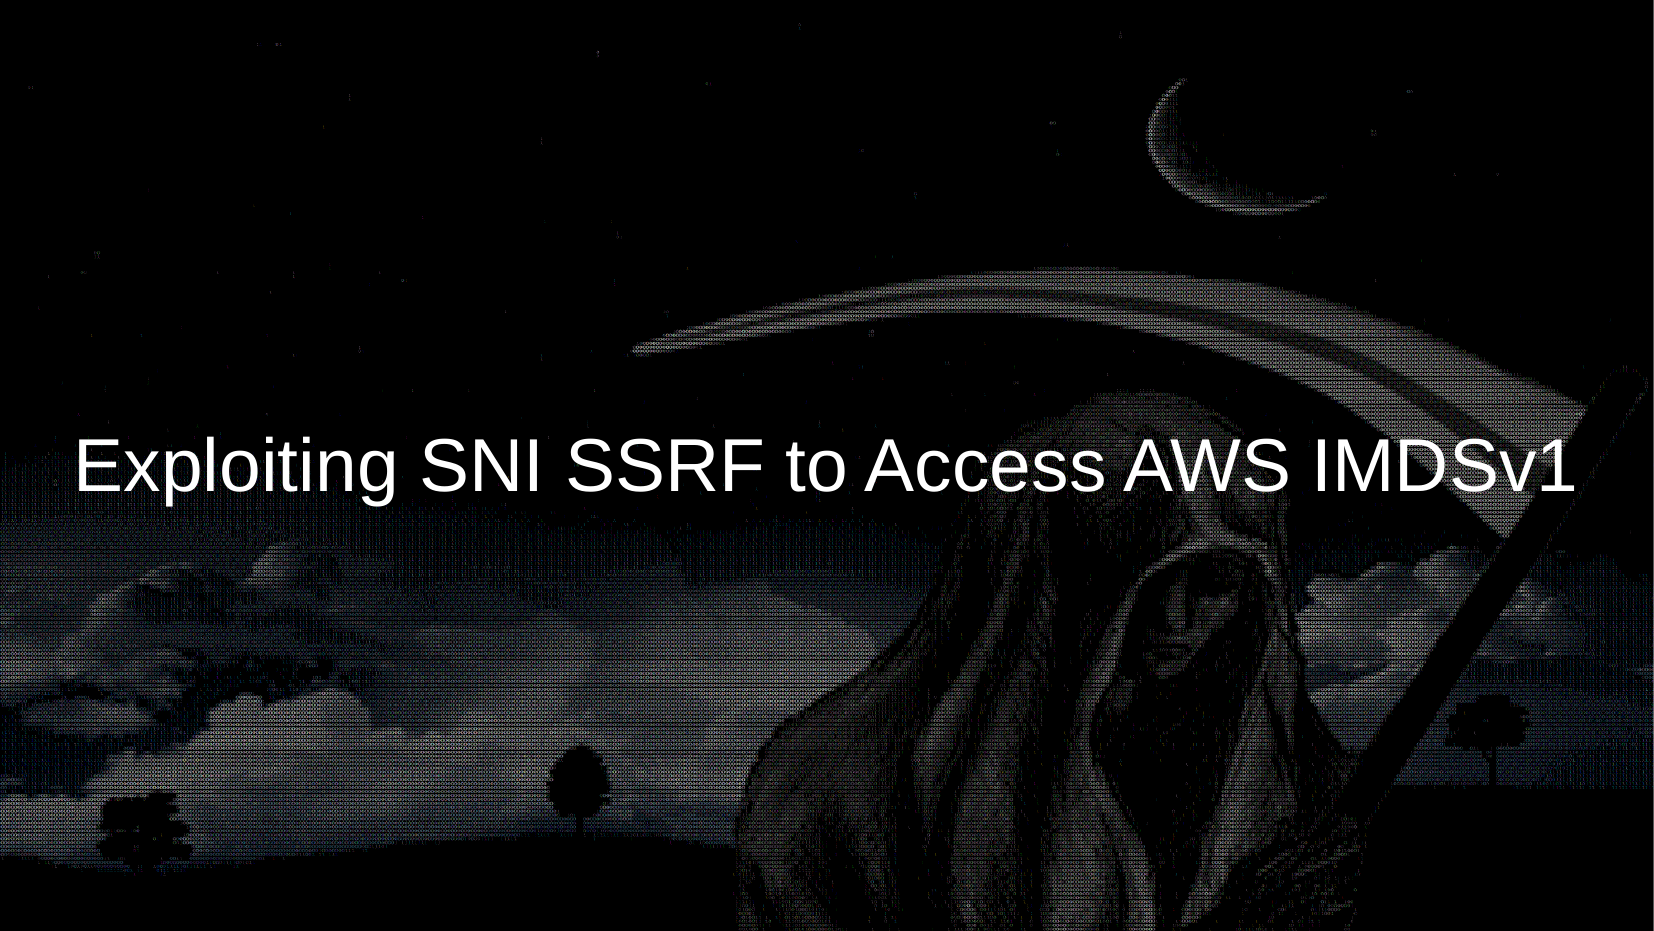

# Exploiting SNI SSRF to Access AWS IMDSv1